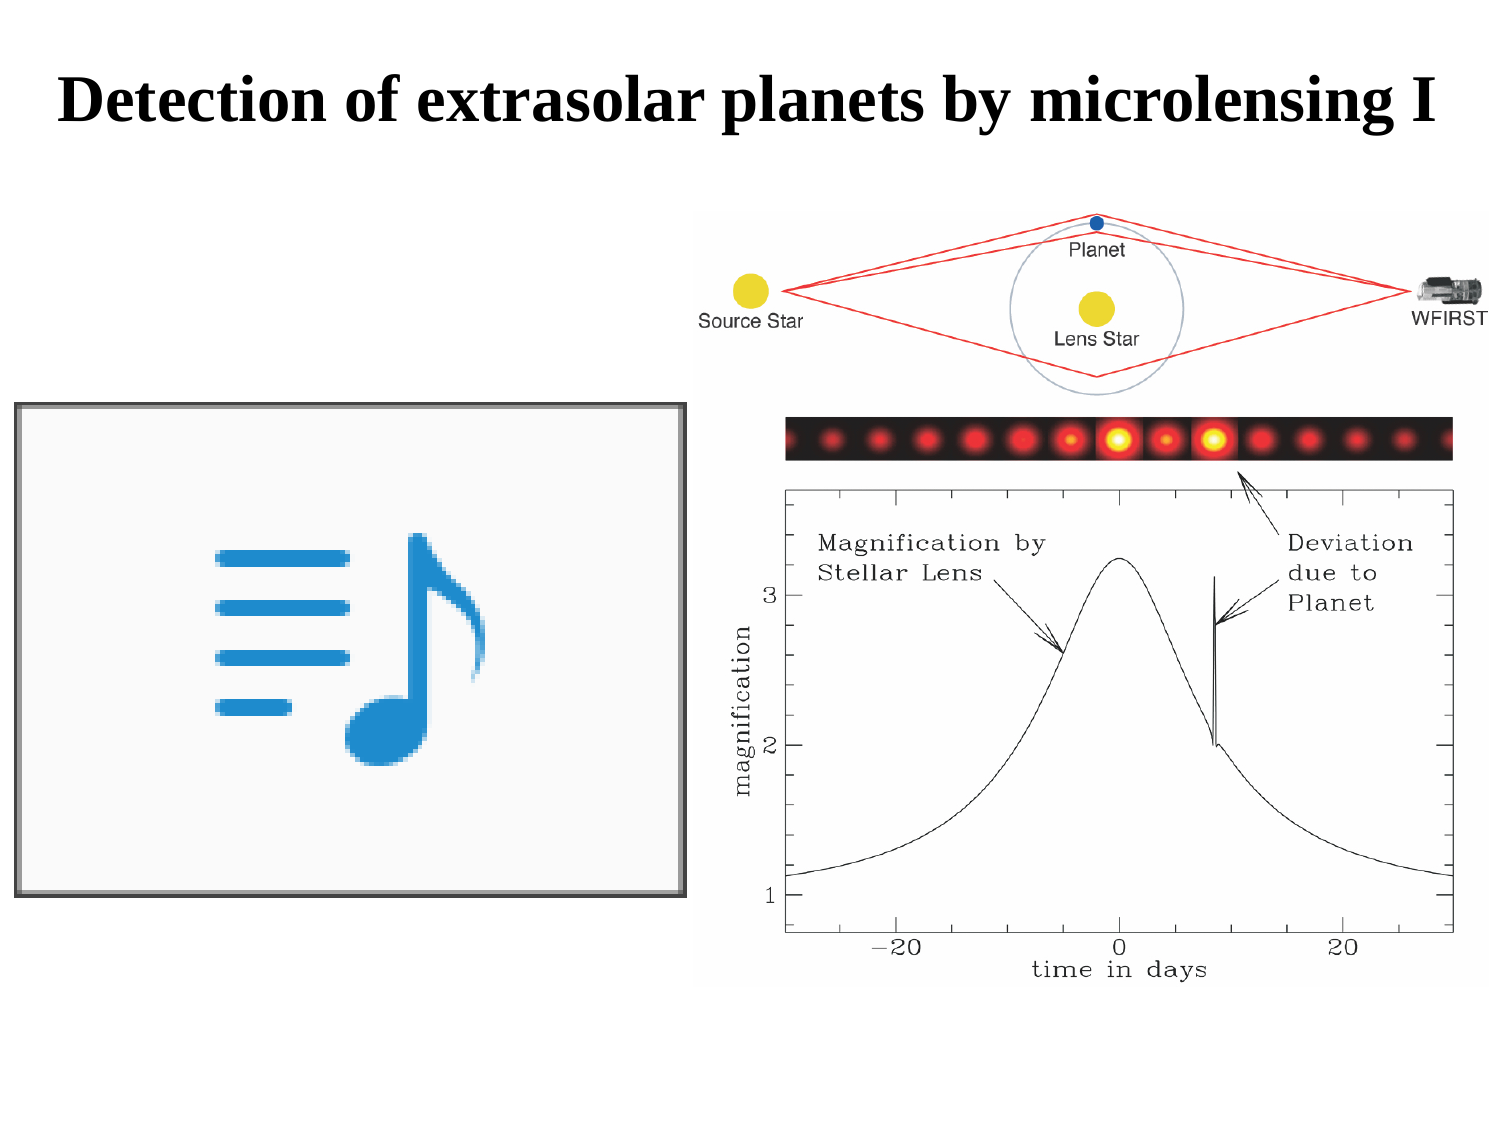

# Detection of extrasolar planets by microlensing I